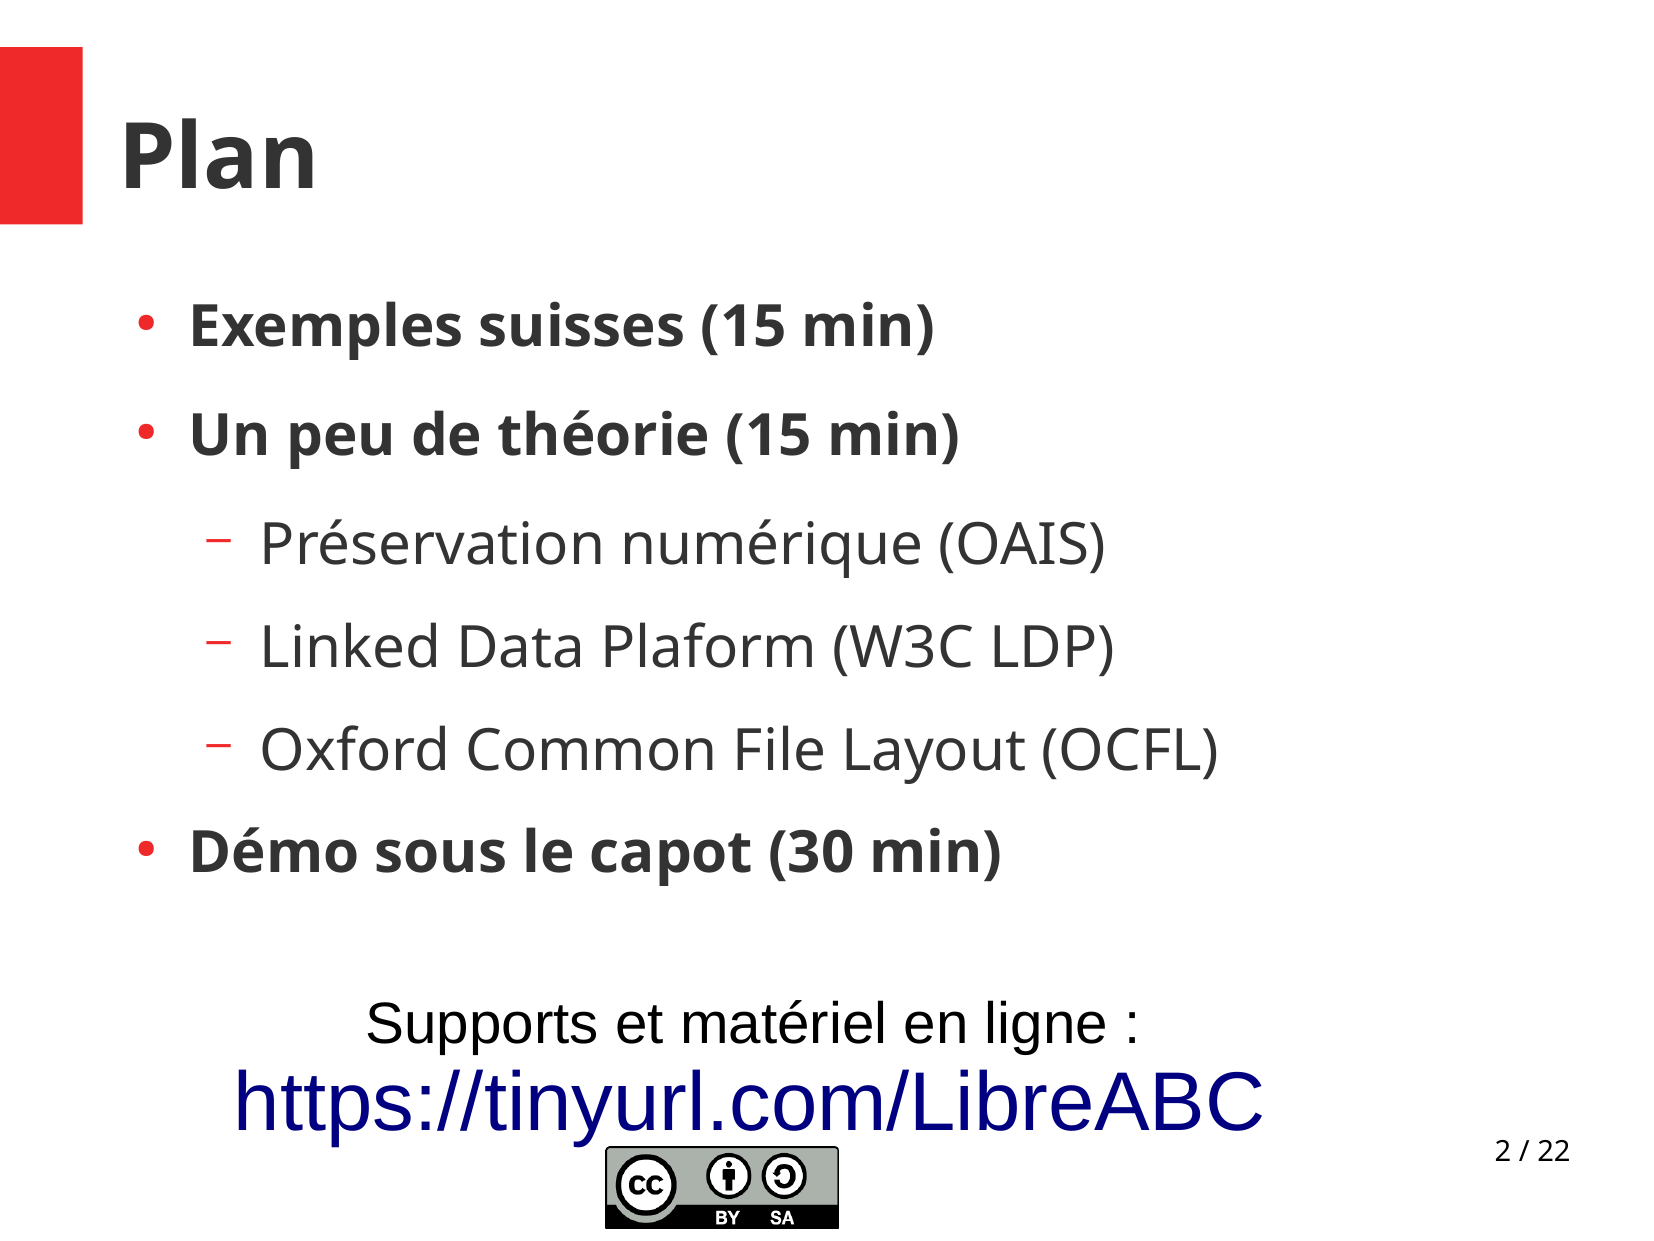

# Plan
Exemples suisses (15 min)
Un peu de théorie (15 min)
Préservation numérique (OAIS)
Linked Data Plaform (W3C LDP)
Oxford Common File Layout (OCFL)
Démo sous le capot (30 min)
Supports et matériel en ligne :
https://tinyurl.com/LibreABC
2